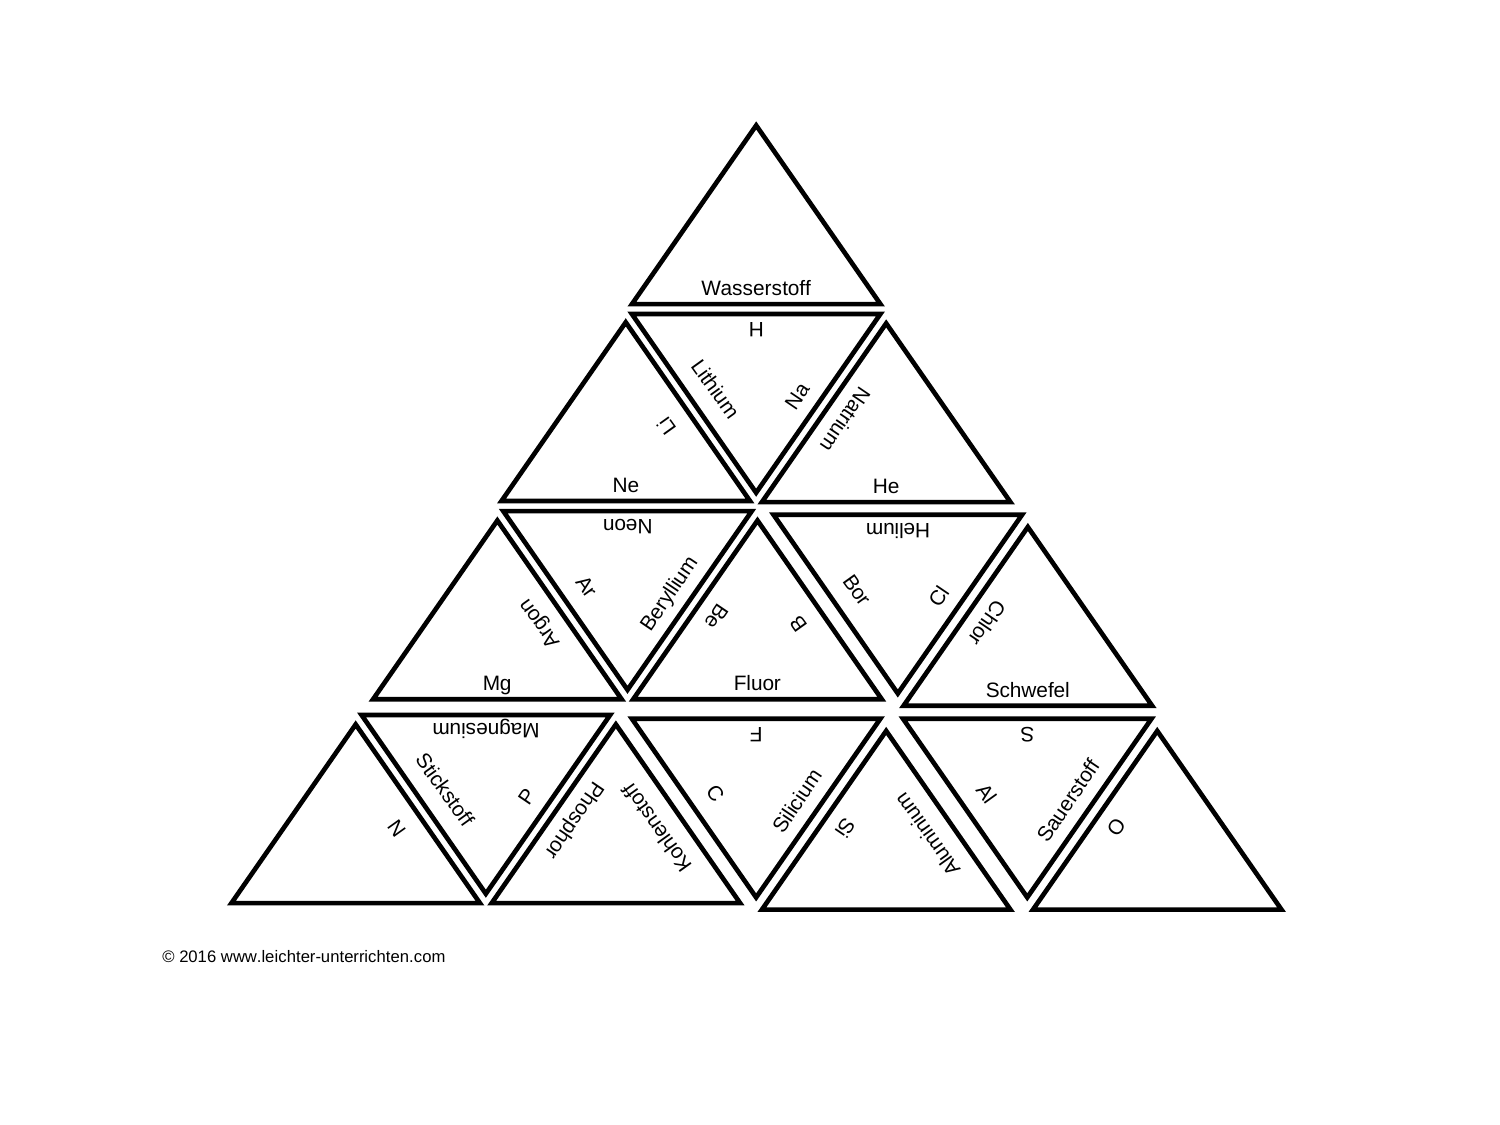

Wasserstoff
H
Lithium
Na
Li
Ne
Natrium
He
Neon
Ar
Beryllium
Helium
Bor
Cl
Be
B
Fluor
Argon
Mg
Chlor
Schwefel
Magnesium
Stickstoff
P
F
C
Silicium
S
Al
Sauerstoff
Phosphor
Kohlenstoff
N
Si
Aluminium
O